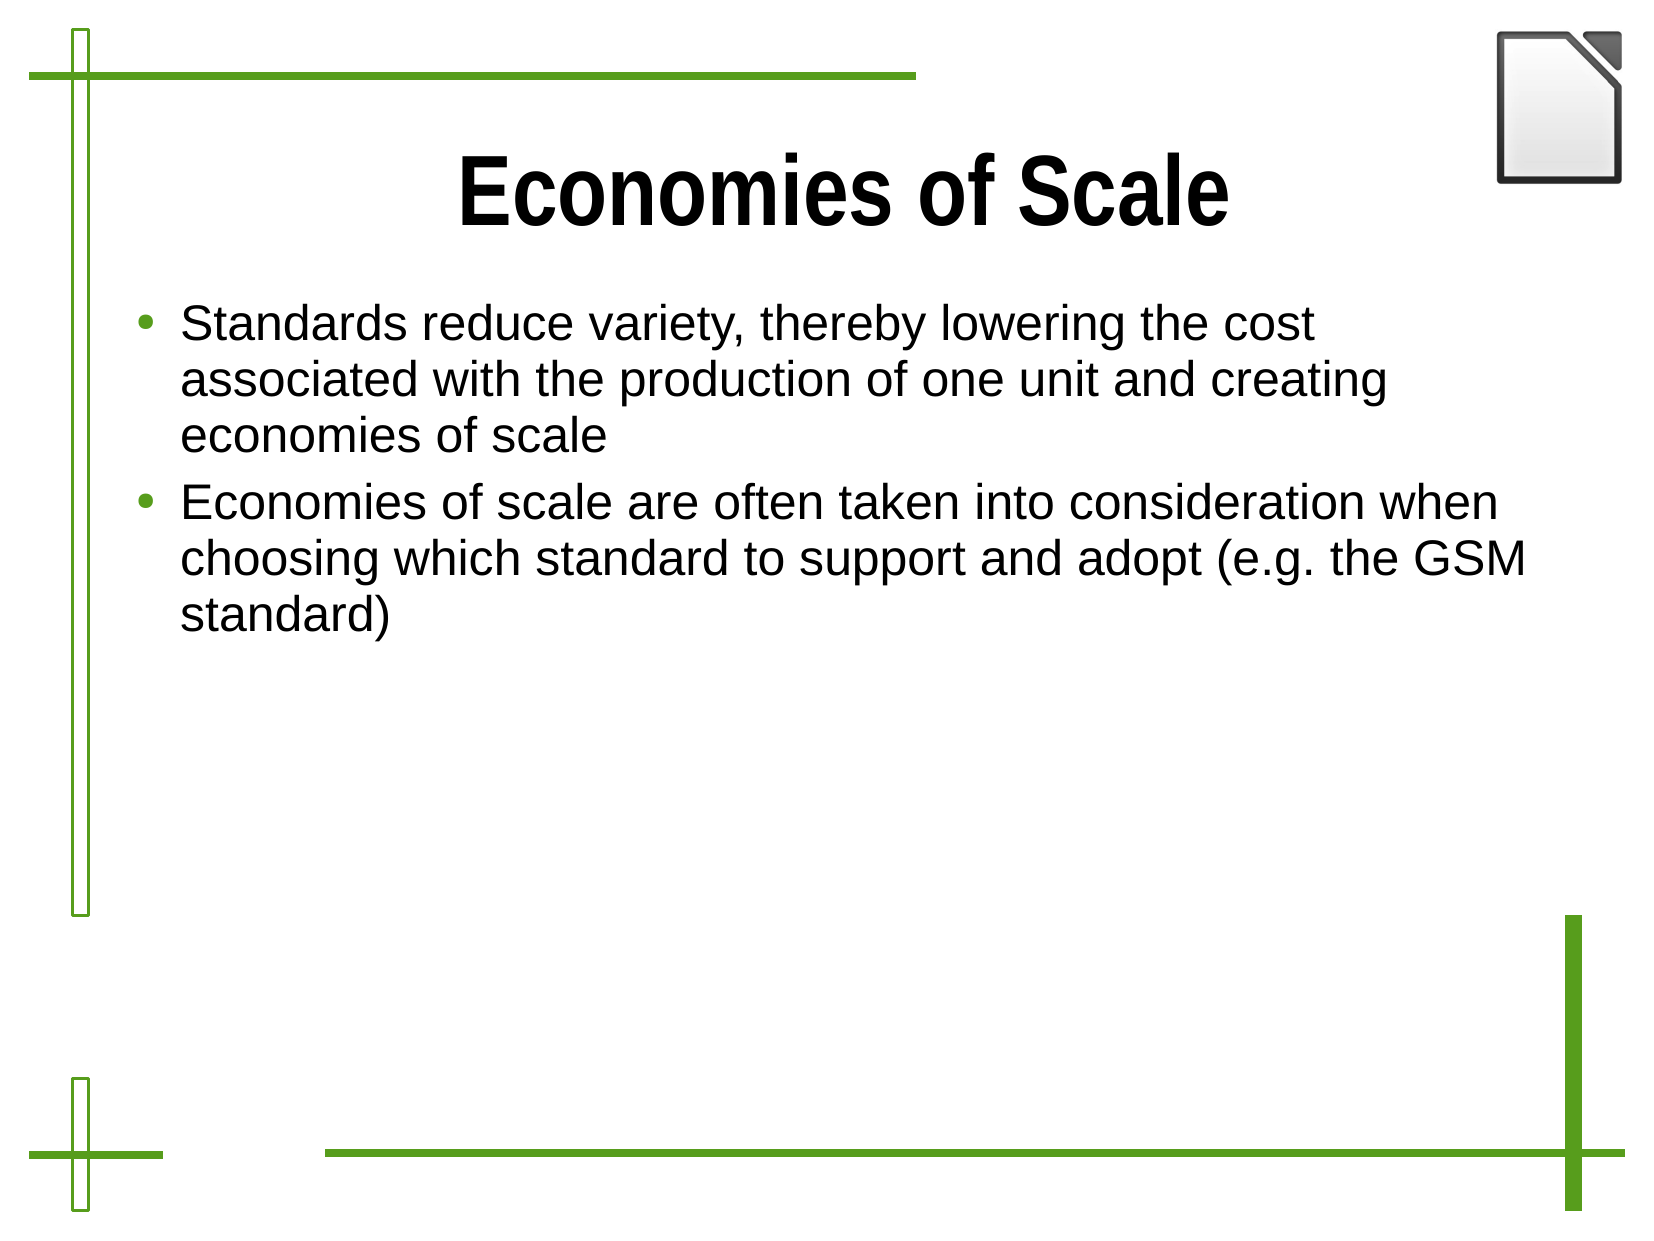

# Economies of Scale
Standards reduce variety, thereby lowering the cost associated with the production of one unit and creating economies of scale
Economies of scale are often taken into consideration when choosing which standard to support and adopt (e.g. the GSM standard)